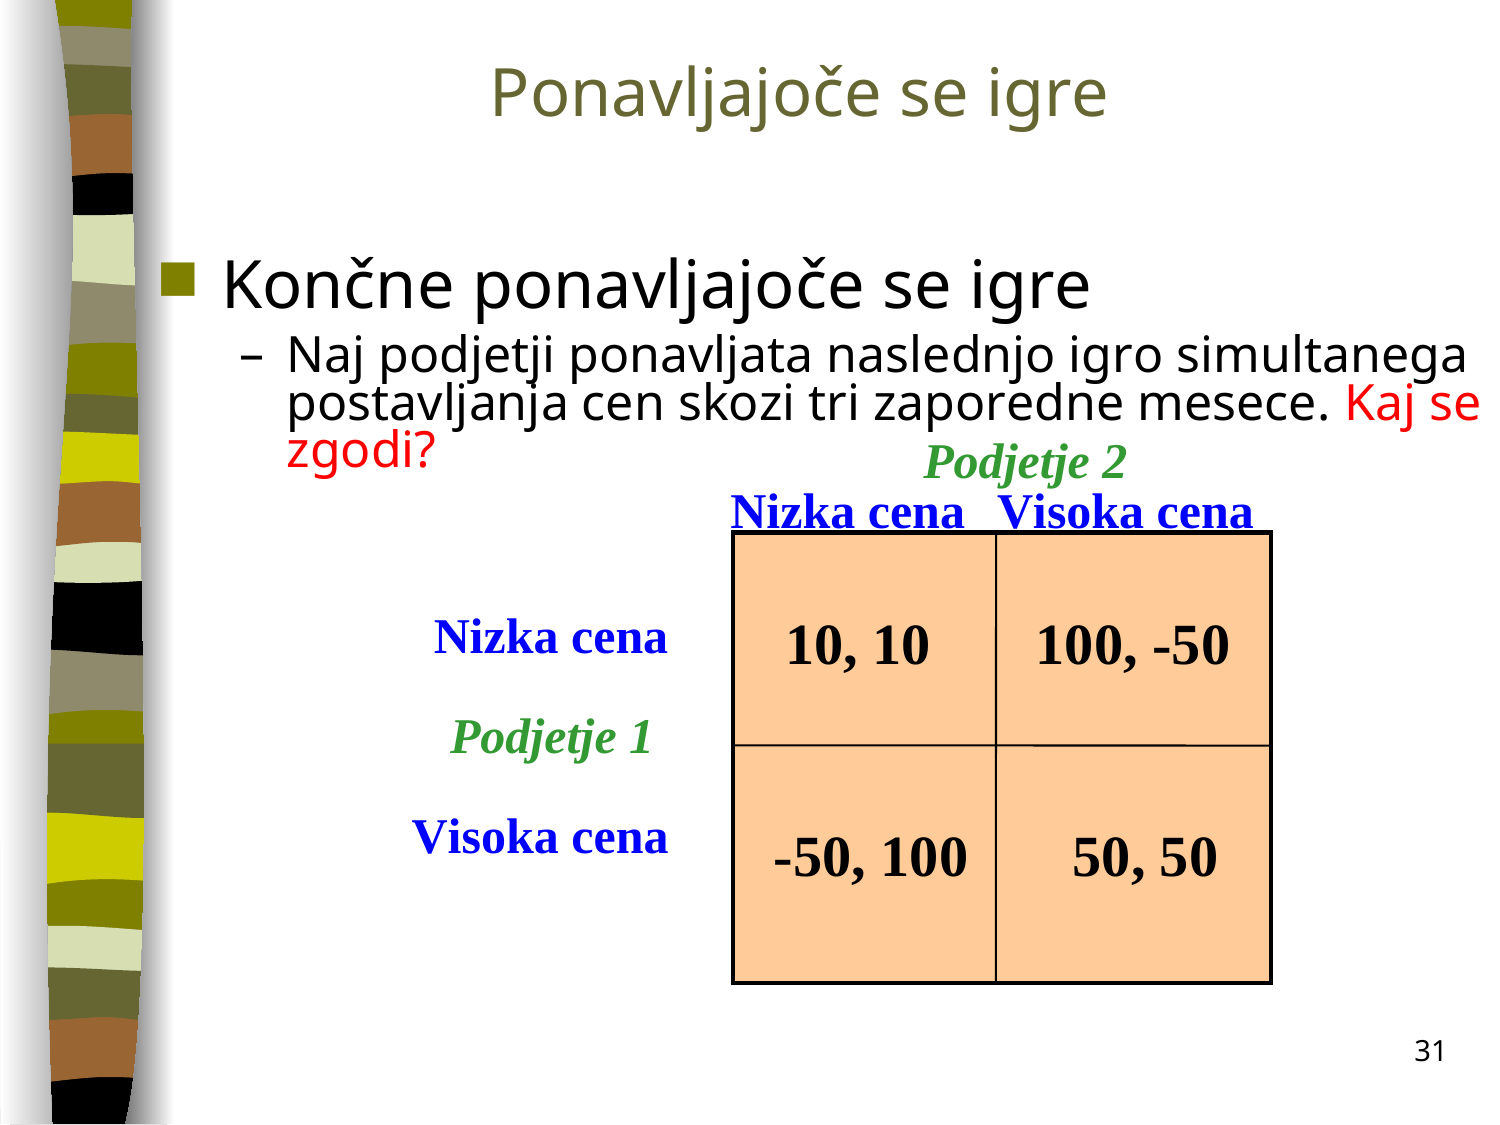

Ponavljajoče se igre
# Končne ponavljajoče se igre
Naj podjetji ponavljata naslednjo igro simultanega postavljanja cen skozi tri zaporedne mesece. Kaj se zgodi?
Podjetje 2
Nizka cena
Visoka cena
Nizka cena
10, 10
100, -50
Podjetje 1
Visoka cena
-50, 100
50, 50